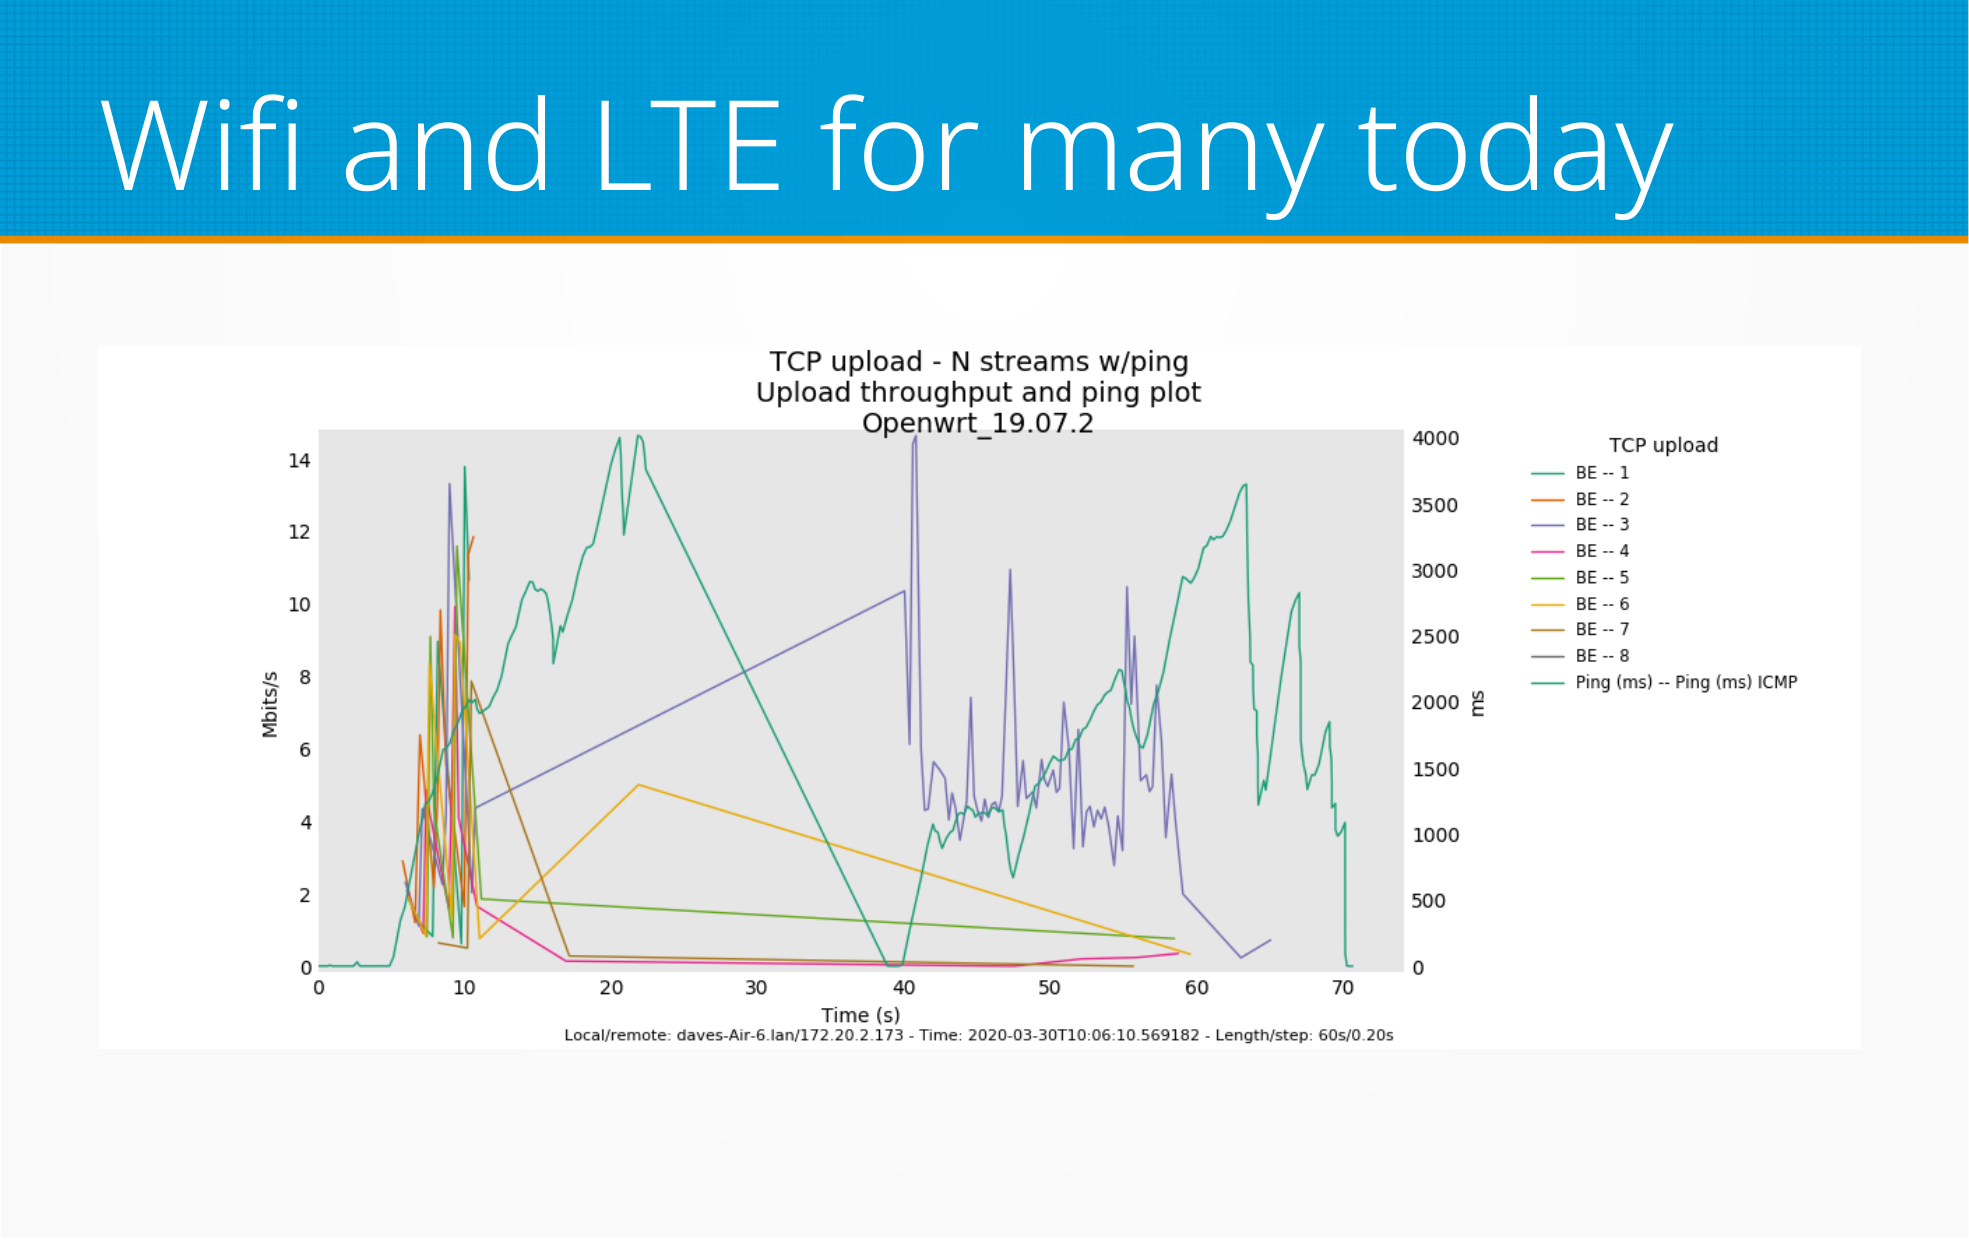

# Wifi and LTE for many today